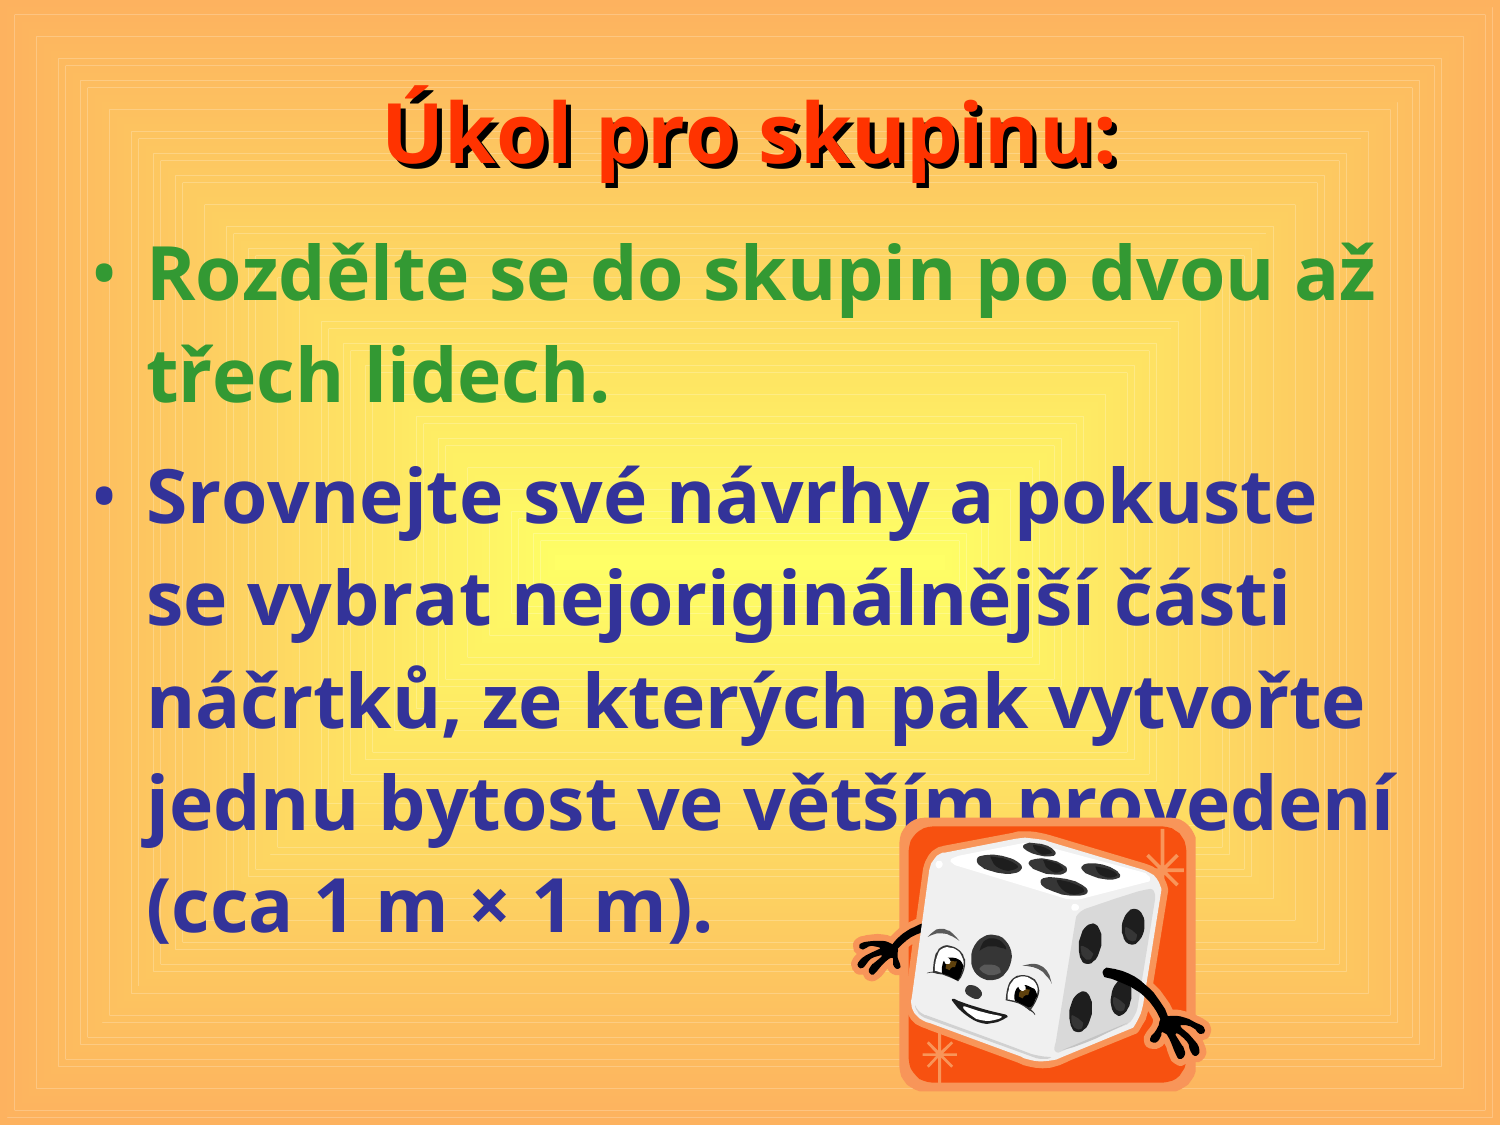

# Úkol pro skupinu:
Rozdělte se do skupin po dvou až třech lidech.
Srovnejte své návrhy a pokuste se vybrat nejoriginálnější části náčrtků, ze kterých pak vytvořte jednu bytost ve větším provedení (cca 1 m × 1 m).